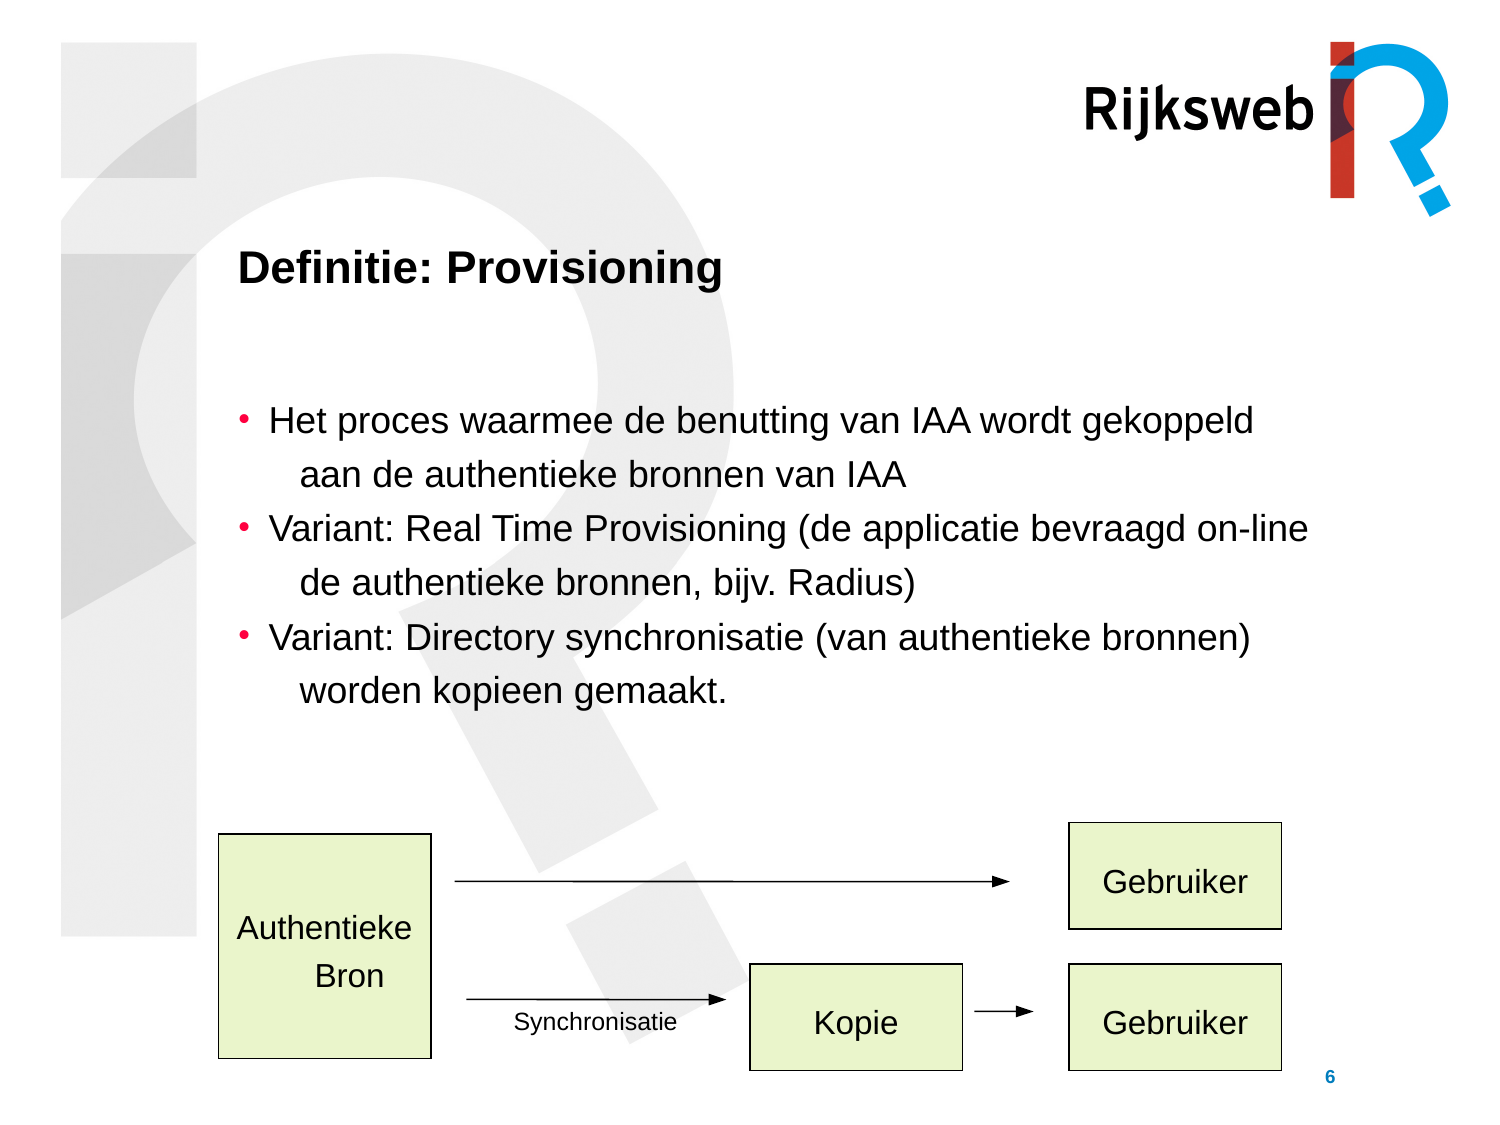

# Definitie: Provisioning
Het proces waarmee de benutting van IAA wordt gekoppeld aan de authentieke bronnen van IAA
Variant: Real Time Provisioning (de applicatie bevraagd on-line de authentieke bronnen, bijv. Radius)
Variant: Directory synchronisatie (van authentieke bronnen) worden kopieen gemaakt.
Gebruiker
Authentieke Bron
Kopie
Gebruiker
Synchronisatie
5